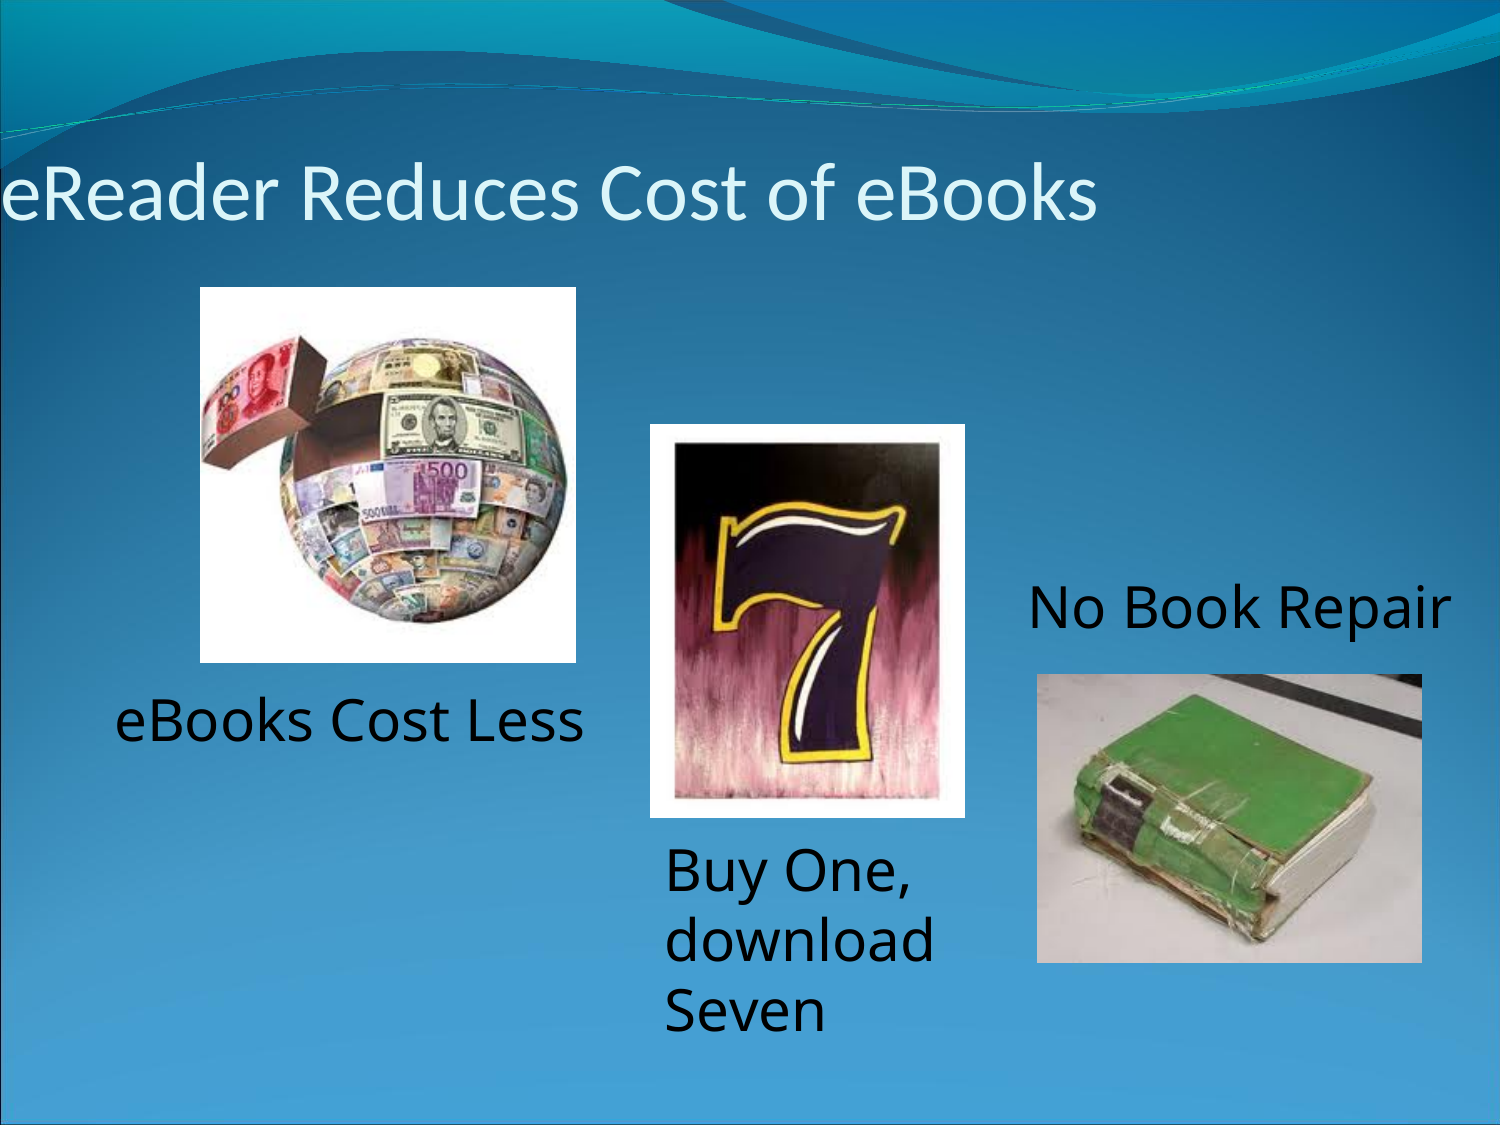

# eReader Reduces Cost of eBooks
No Book Repair
eBooks Cost Less
Buy One, download Seven